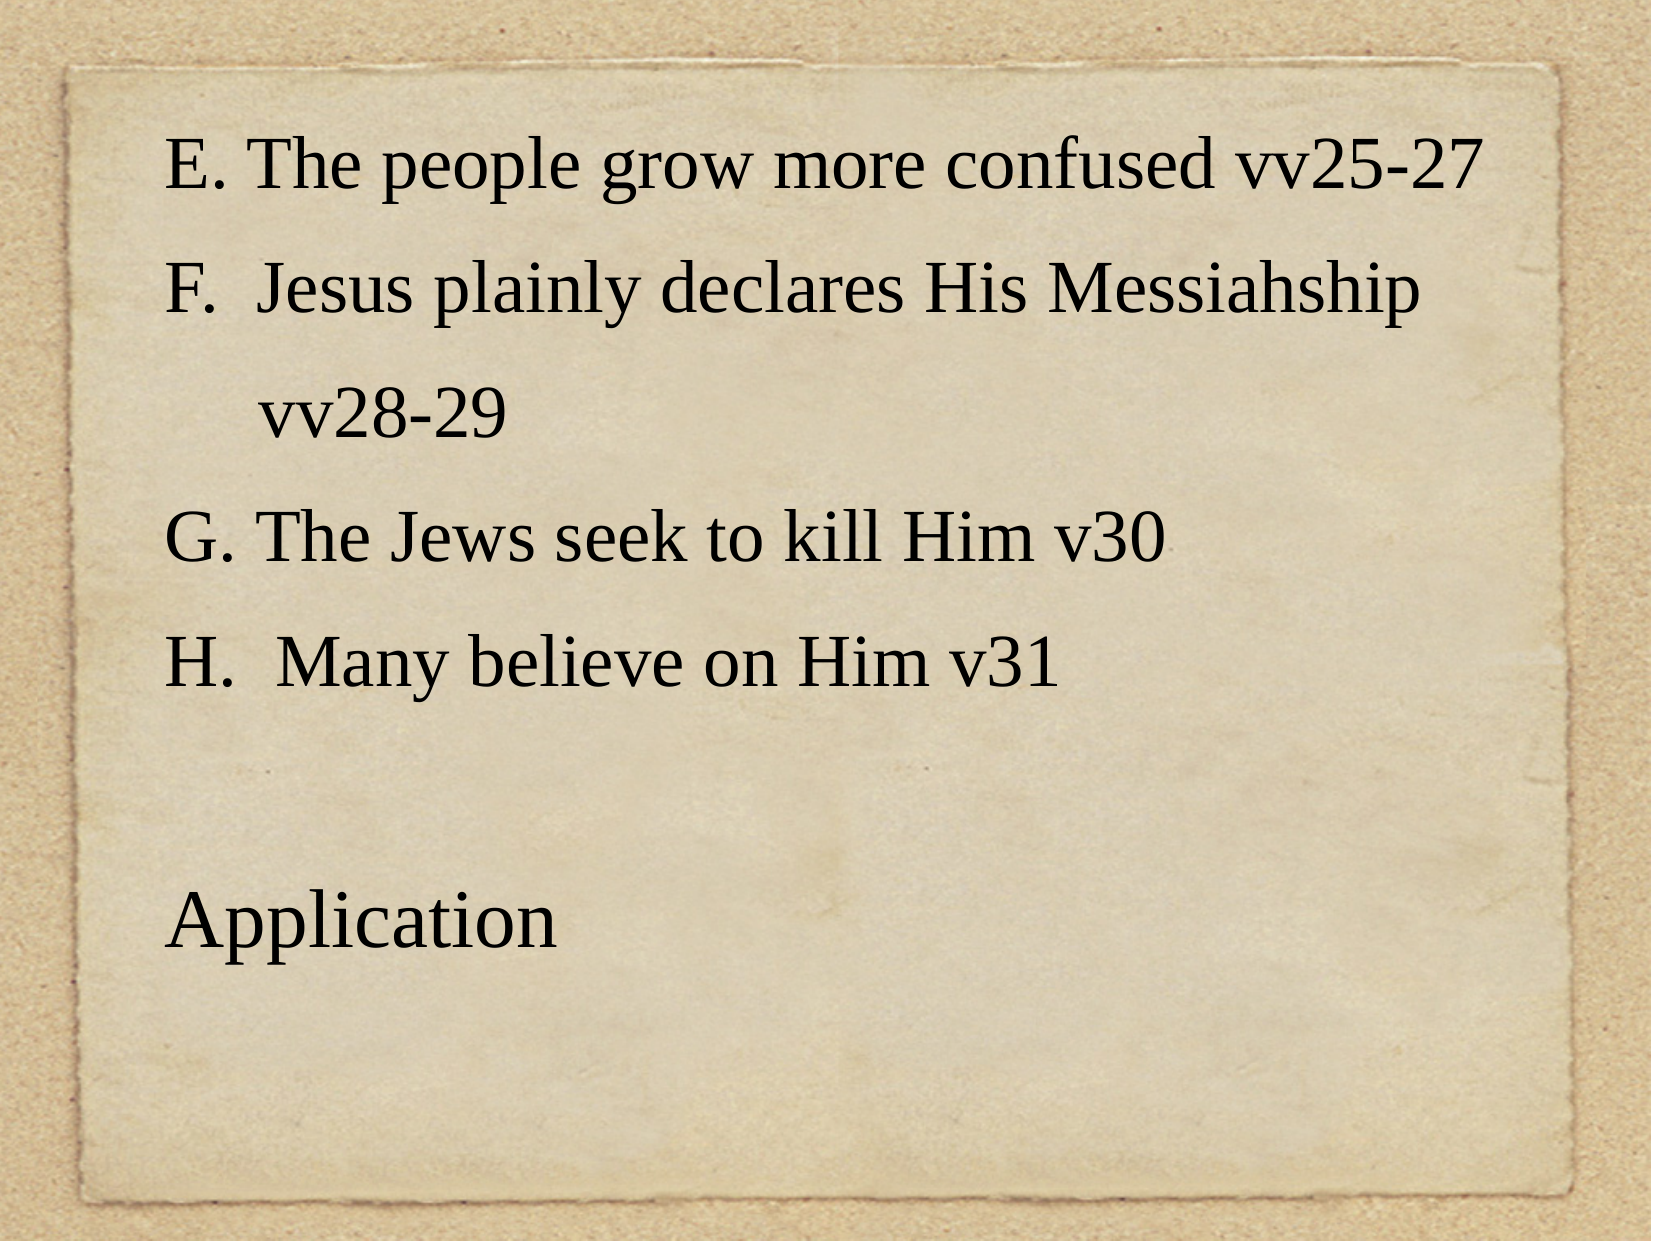

E. The people grow more confused vv25-27
	F. Jesus plainly declares His Messiahship 		 vv28-29
	G. The Jews seek to kill Him v30
	H. Many believe on Him v31
	Application